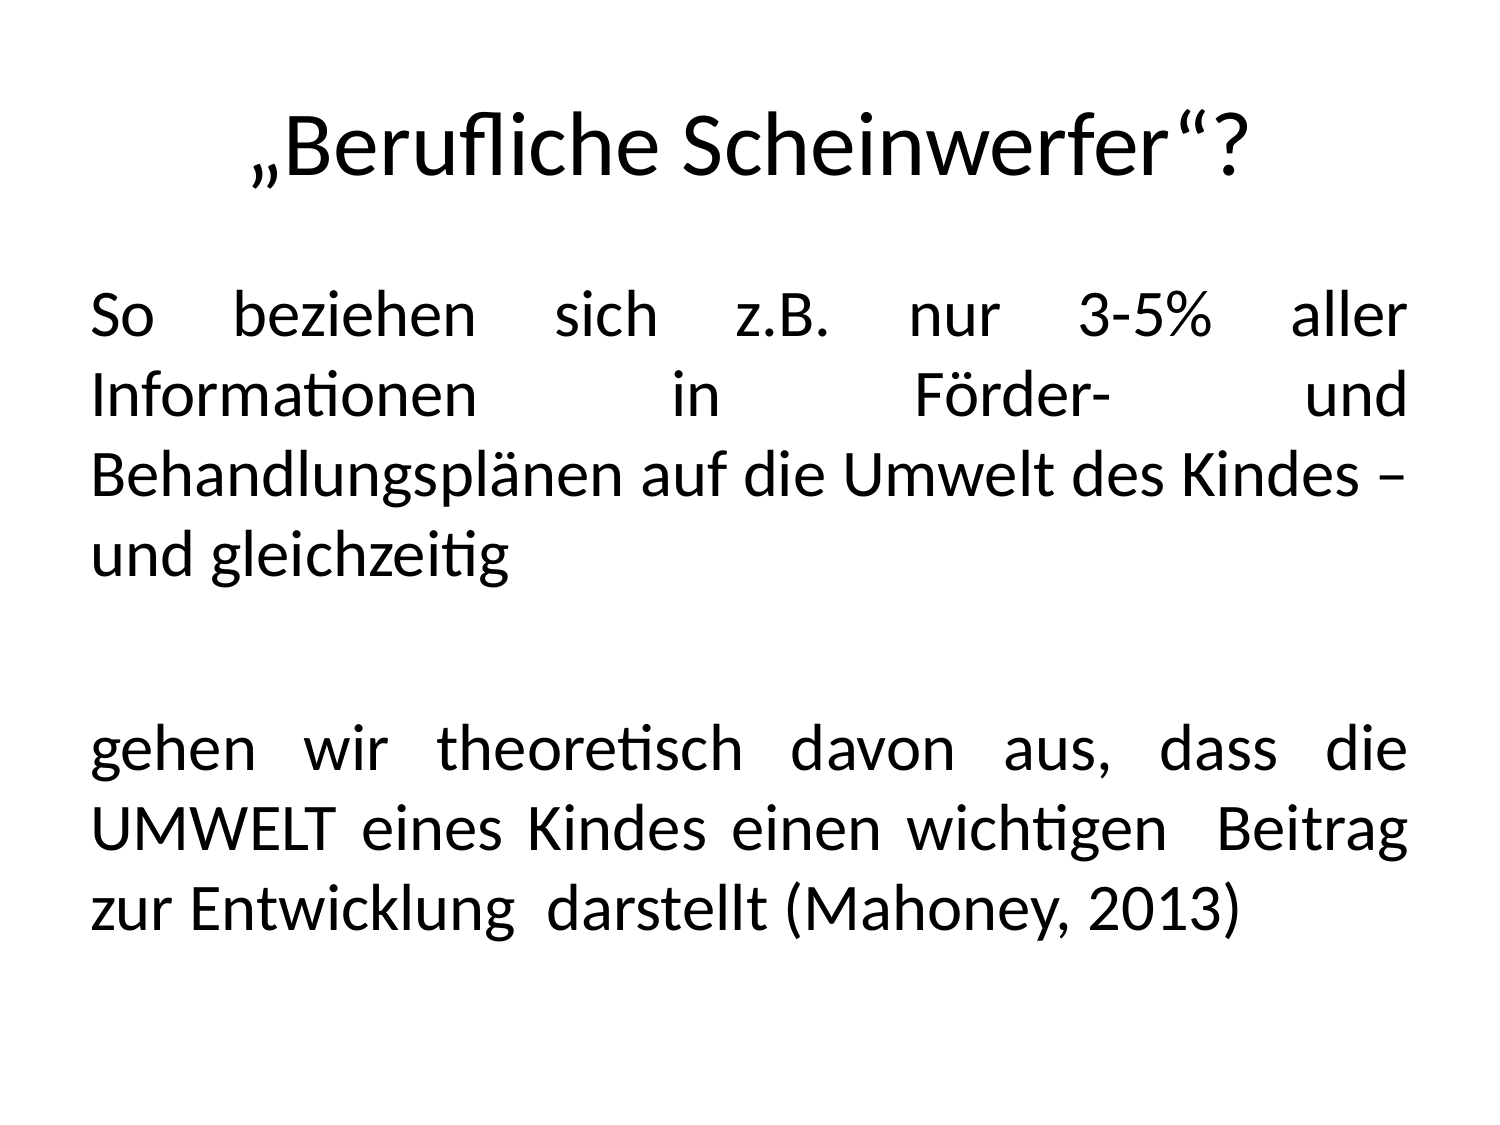

# „Berufliche Scheinwerfer“?
So beziehen sich z.B. nur 3-5% aller Informationen in Förder- und Behandlungsplänen auf die Umwelt des Kindes – und gleichzeitig
gehen wir theoretisch davon aus, dass die UMWELT eines Kindes einen wichtigen Beitrag zur Entwicklung darstellt (Mahoney, 2013)